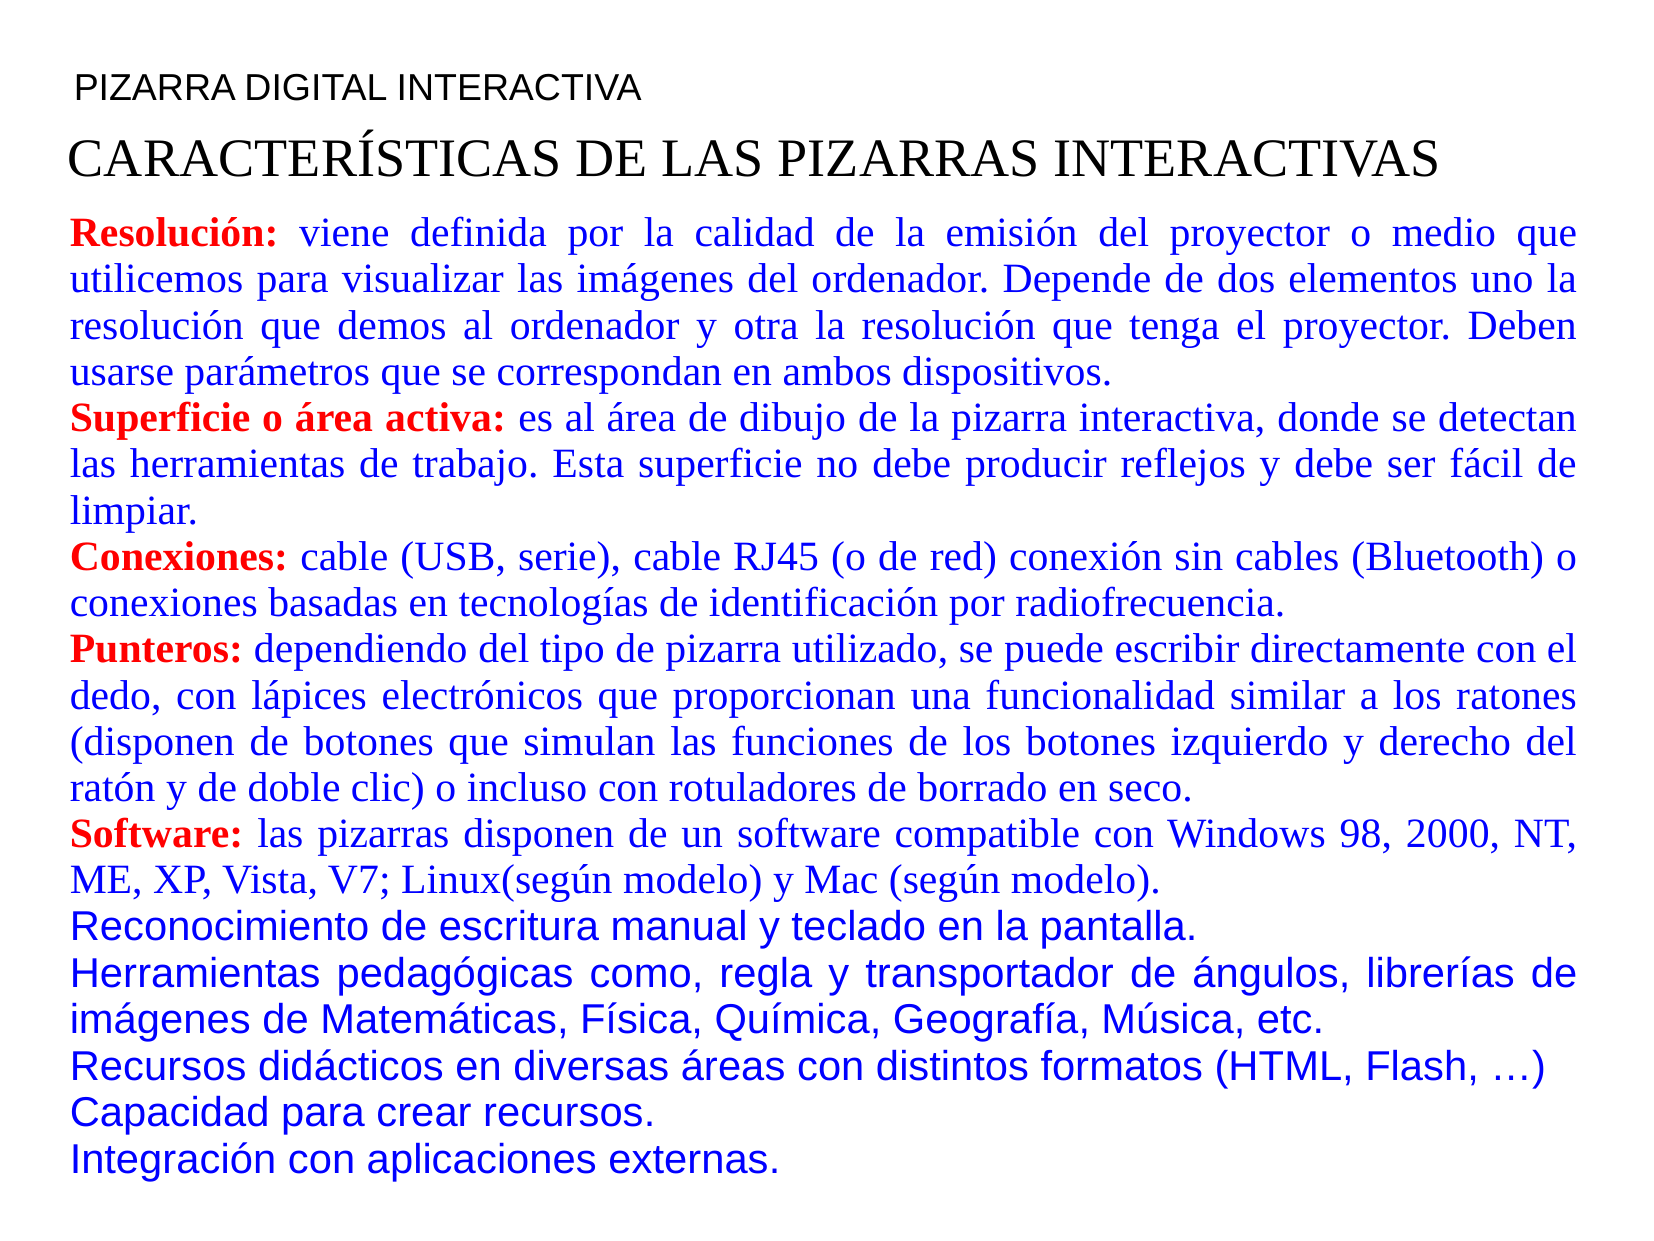

PIZARRA DIGITAL INTERACTIVA
CARACTERÍSTICAS DE LAS PIZARRAS INTERACTIVAS
Resolución: viene definida por la calidad de la emisión del proyector o medio que utilicemos para visualizar las imágenes del ordenador. Depende de dos elementos uno la resolución que demos al ordenador y otra la resolución que tenga el proyector. Deben usarse parámetros que se correspondan en ambos dispositivos.
Superficie o área activa: es al área de dibujo de la pizarra interactiva, donde se detectan las herramientas de trabajo. Esta superficie no debe producir reflejos y debe ser fácil de limpiar.
Conexiones: cable (USB, serie), cable RJ45 (o de red) conexión sin cables (Bluetooth) o conexiones basadas en tecnologías de identificación por radiofrecuencia.
Punteros: dependiendo del tipo de pizarra utilizado, se puede escribir directamente con el dedo, con lápices electrónicos que proporcionan una funcionalidad similar a los ratones (disponen de botones que simulan las funciones de los botones izquierdo y derecho del ratón y de doble clic) o incluso con rotuladores de borrado en seco.
Software: las pizarras disponen de un software compatible con Windows 98, 2000, NT, ME, XP, Vista, V7; Linux(según modelo) y Mac (según modelo).
Reconocimiento de escritura manual y teclado en la pantalla.
Herramientas pedagógicas como, regla y transportador de ángulos, librerías de imágenes de Matemáticas, Física, Química, Geografía, Música, etc.
Recursos didácticos en diversas áreas con distintos formatos (HTML, Flash, …)
Capacidad para crear recursos.
Integración con aplicaciones externas.